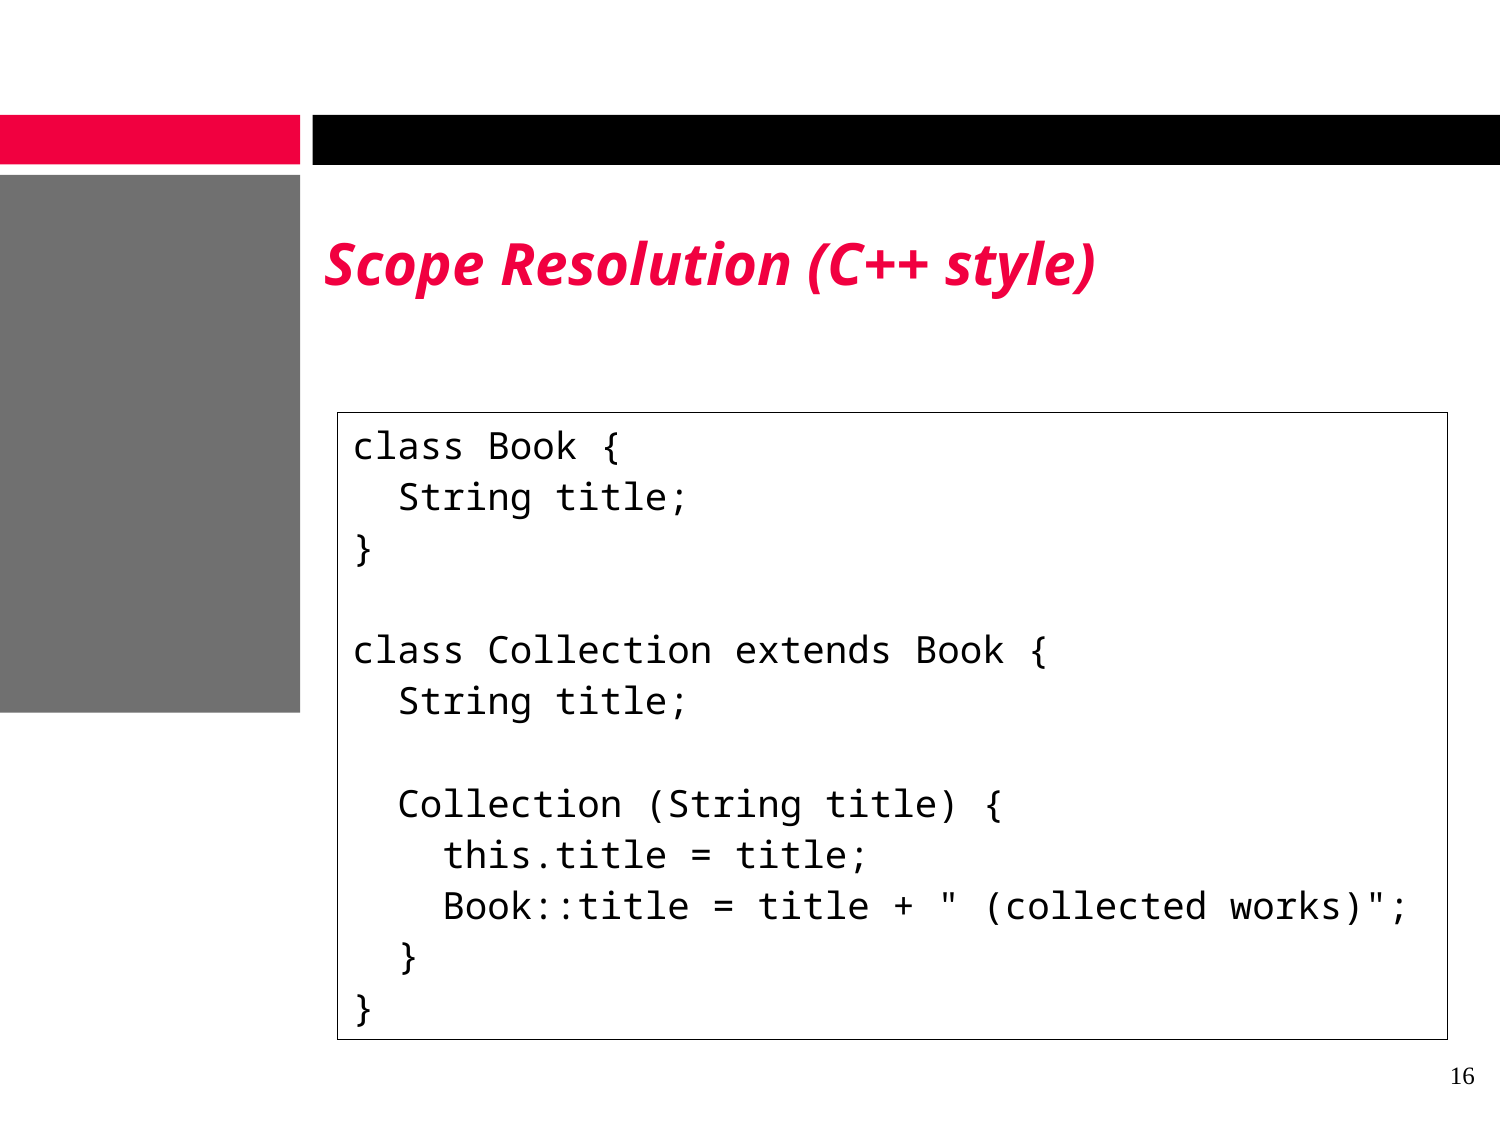

# Scope Resolution (C++ style)
class Book {
 String title;
}
class Collection extends Book {
 String title;
 Collection (String title) {
 this.title = title;
 Book::title = title + " (collected works)";
 }
}
16